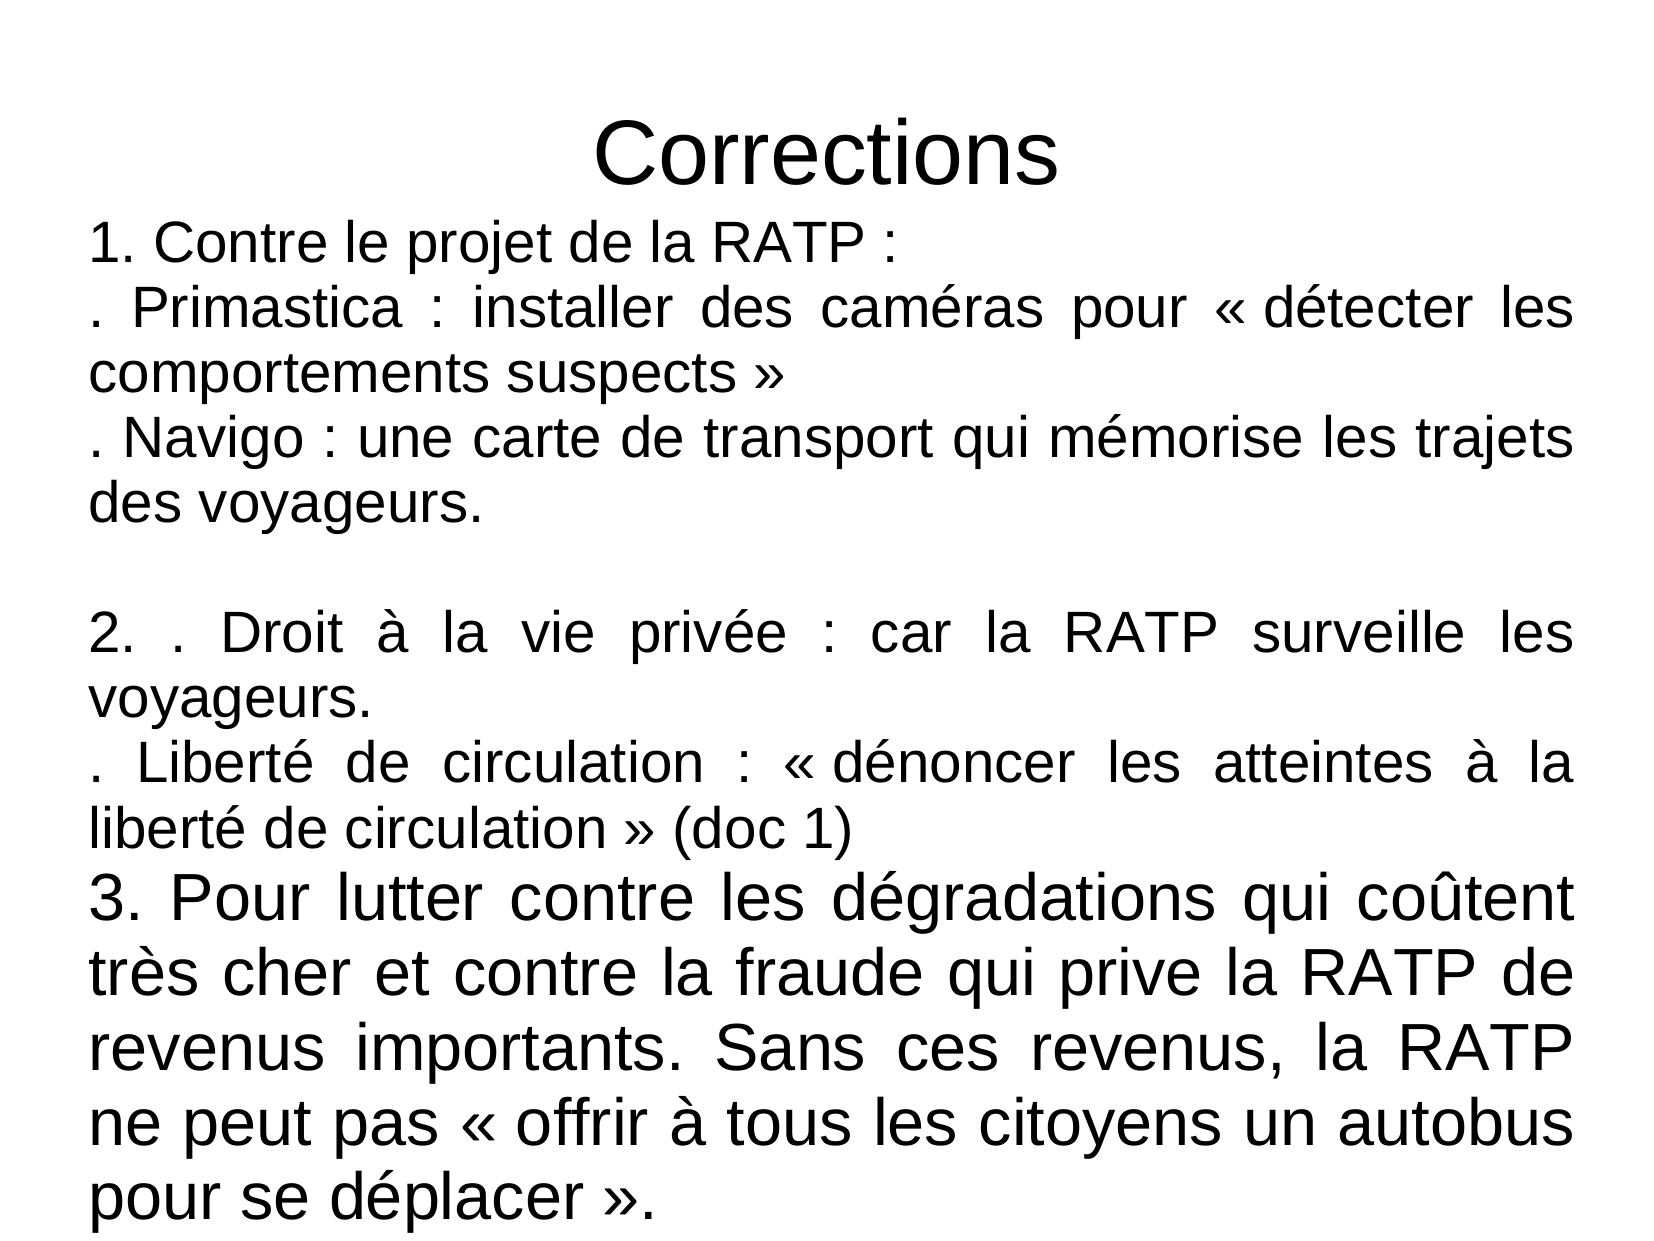

# Corrections
1. Contre le projet de la RATP :
. Primastica : installer des caméras pour « détecter les comportements suspects »
. Navigo : une carte de transport qui mémorise les trajets des voyageurs.
2. . Droit à la vie privée : car la RATP surveille les voyageurs.
. Liberté de circulation : « dénoncer les atteintes à la liberté de circulation » (doc 1)
3. Pour lutter contre les dégradations qui coûtent très cher et contre la fraude qui prive la RATP de revenus importants. Sans ces revenus, la RATP ne peut pas « offrir à tous les citoyens un autobus pour se déplacer ».